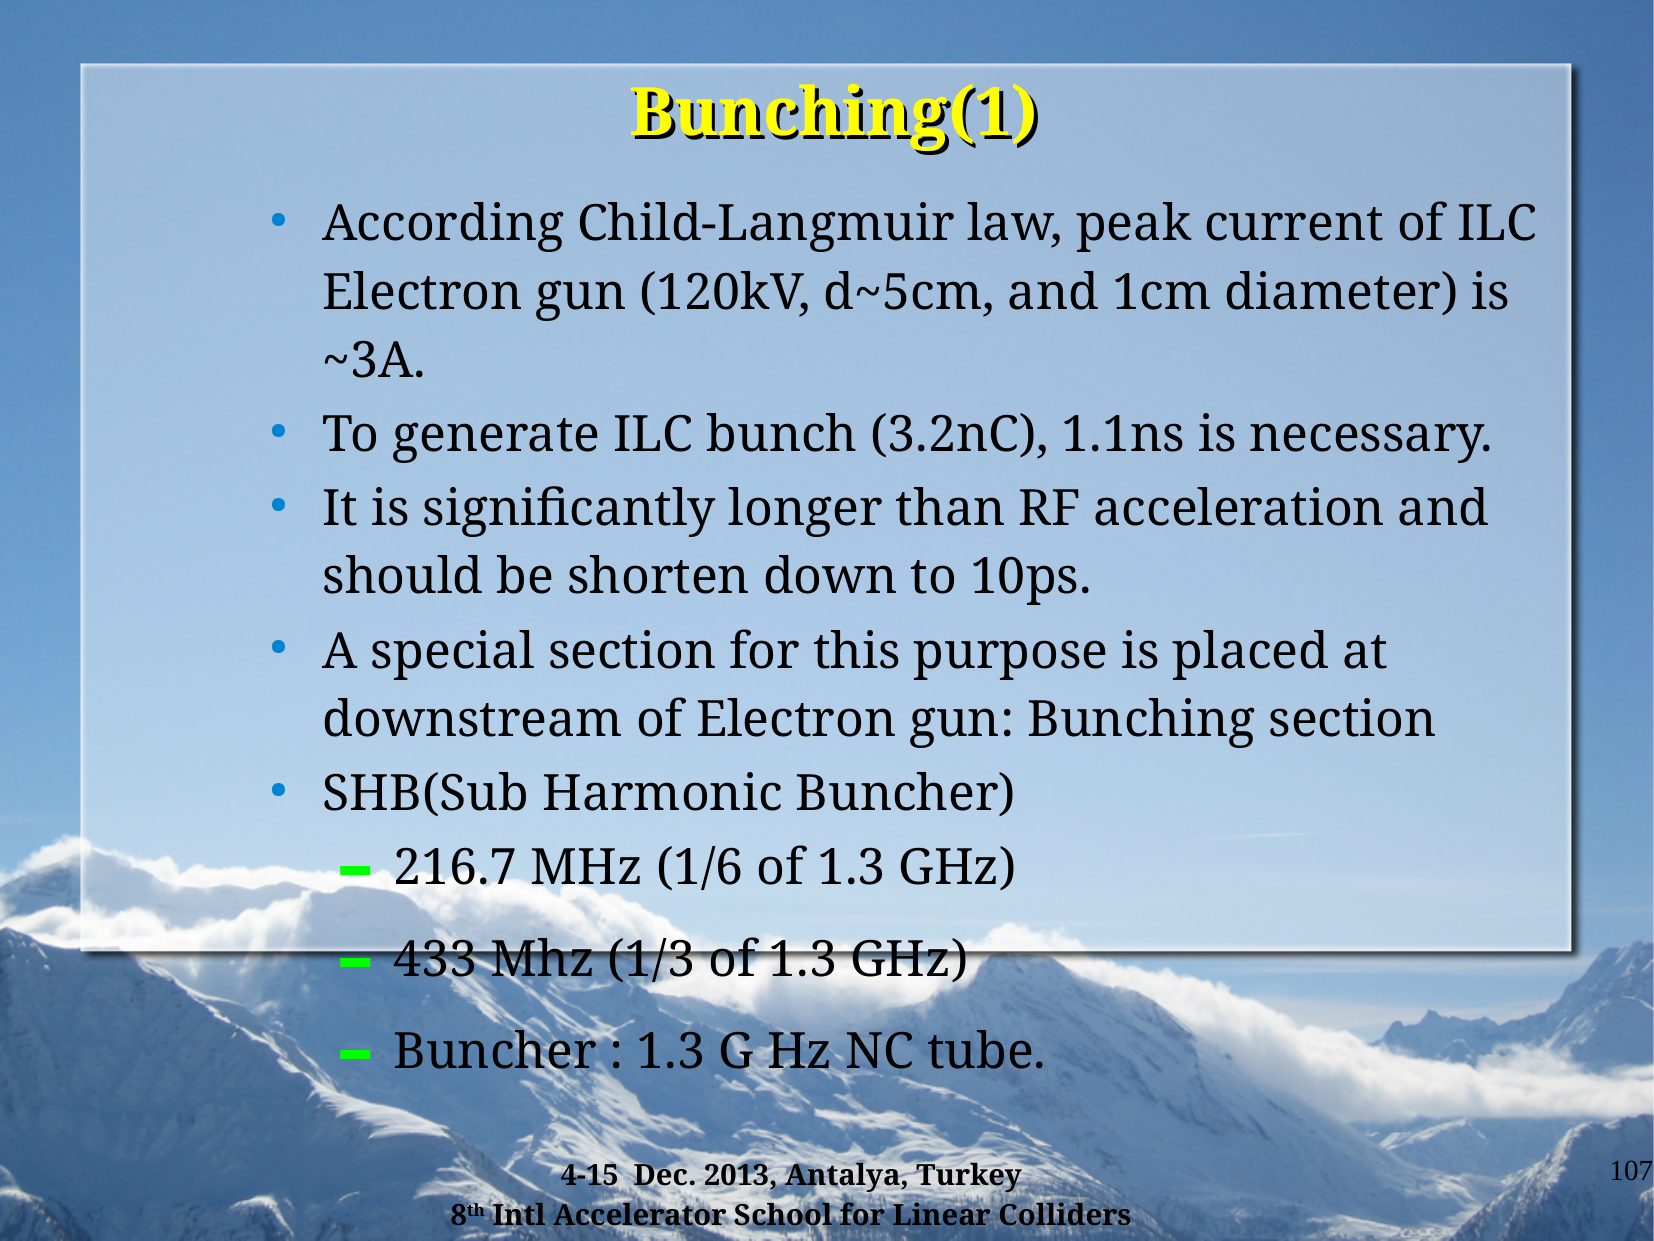

# Bunching(1)
According Child-Langmuir law, peak current of ILC Electron gun (120kV, d~5cm, and 1cm diameter) is ~3A.
To generate ILC bunch (3.2nC), 1.1ns is necessary.
It is significantly longer than RF acceleration and should be shorten down to 10ps.
A special section for this purpose is placed at downstream of Electron gun: Bunching section
SHB(Sub Harmonic Buncher)
216.7 MHz (1/6 of 1.3 GHz)
433 Mhz (1/3 of 1.3 GHz)
Buncher : 1.3 G Hz NC tube.
107